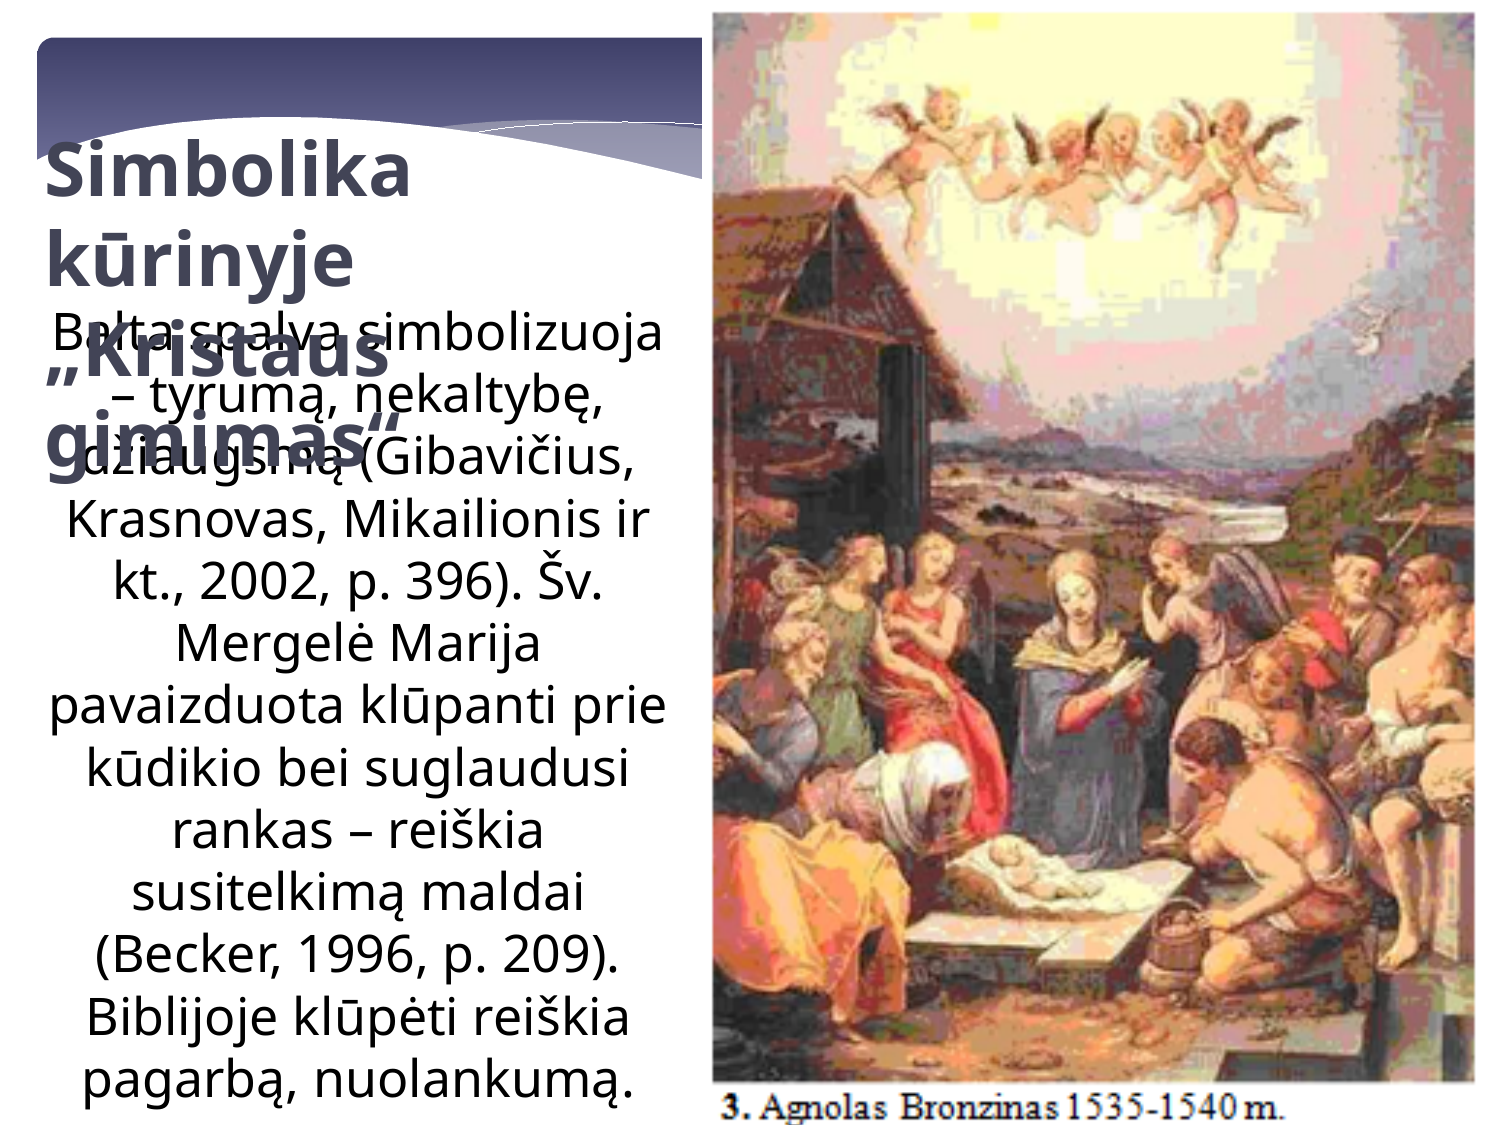

Simbolika kūrinyje
„Kristaus gimimas“
# Balta spalva simbolizuoja – tyrumą, nekaltybę, džiaugsmą (Gibavičius, Krasnovas, Mikailionis ir kt., 2002, p. 396). Šv. Mergelė Marija pavaizduota klūpanti prie kūdikio bei suglaudusi rankas – reiškia susitelkimą maldai (Becker, 1996, p. 209). Biblijoje klūpėti reiškia pagarbą, nuolankumą.